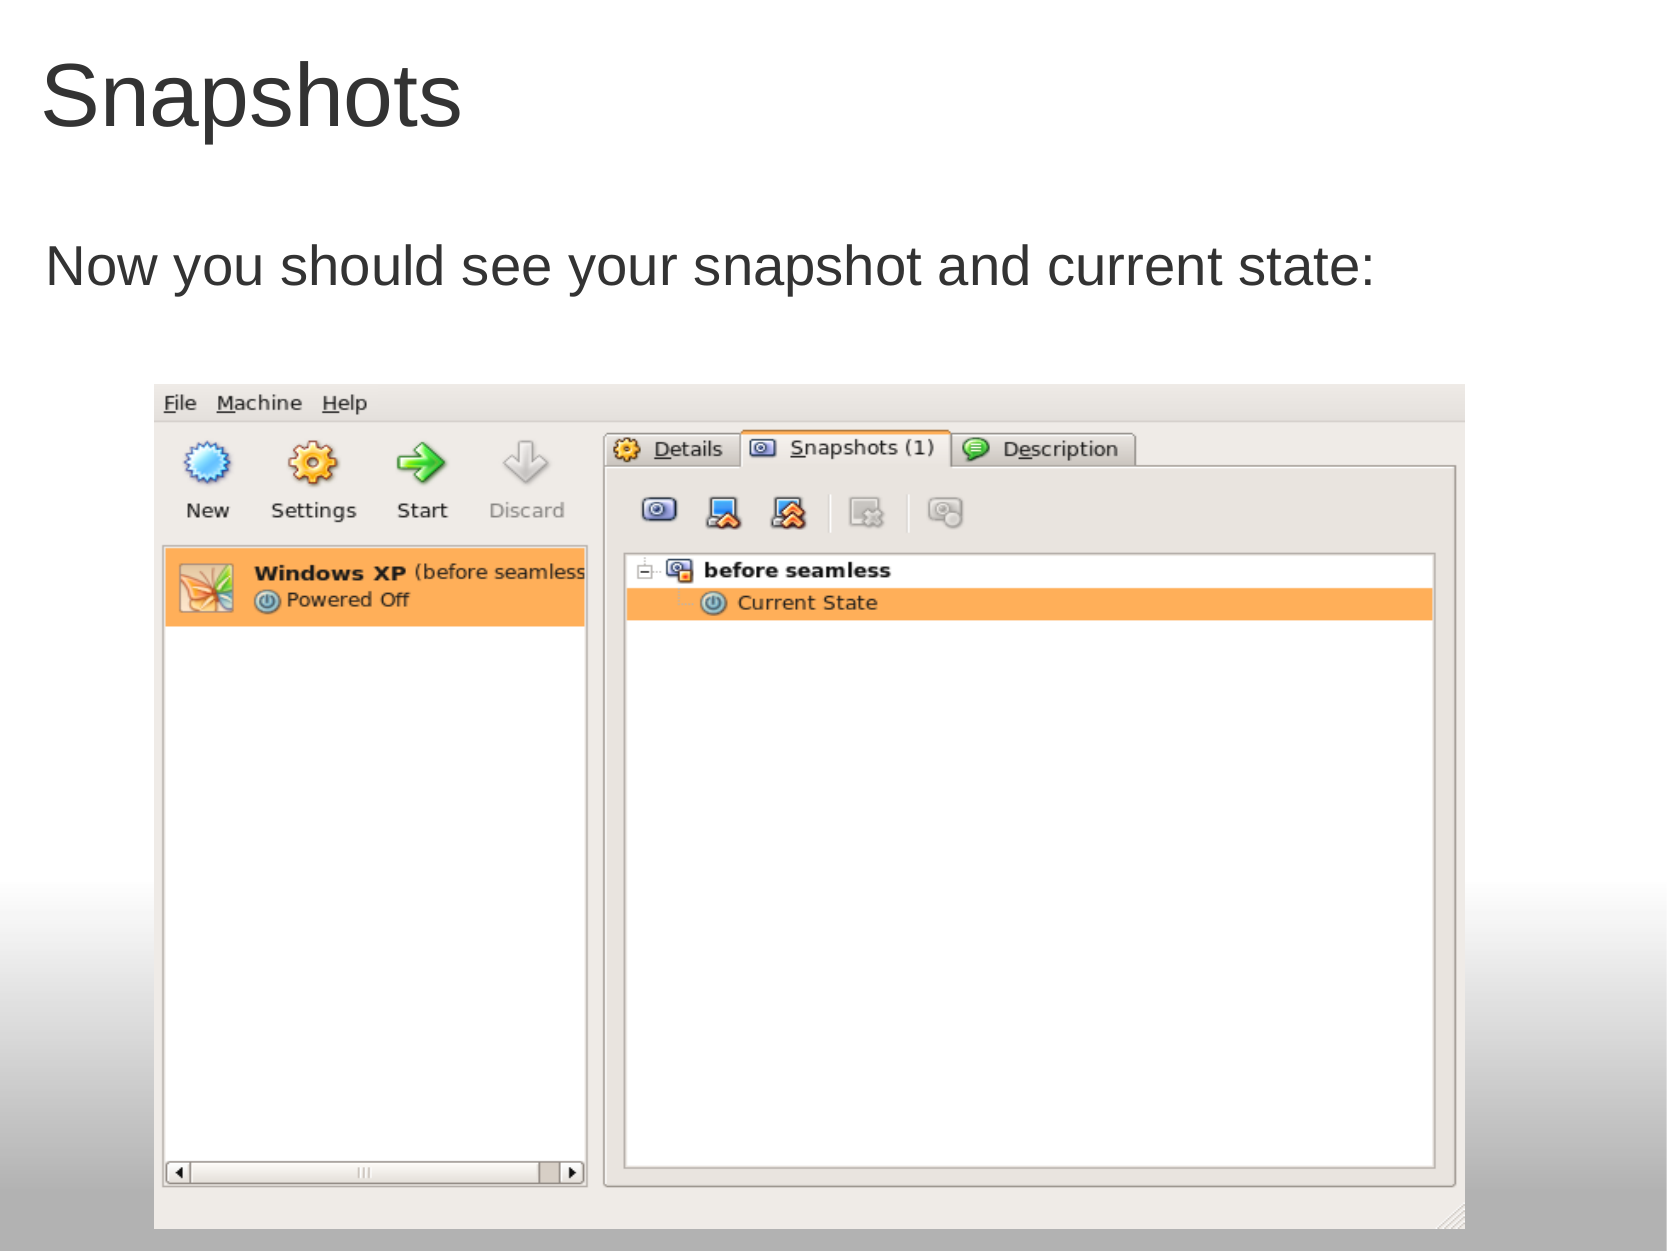

# Snapshots
Now you should see your snapshot and current state: